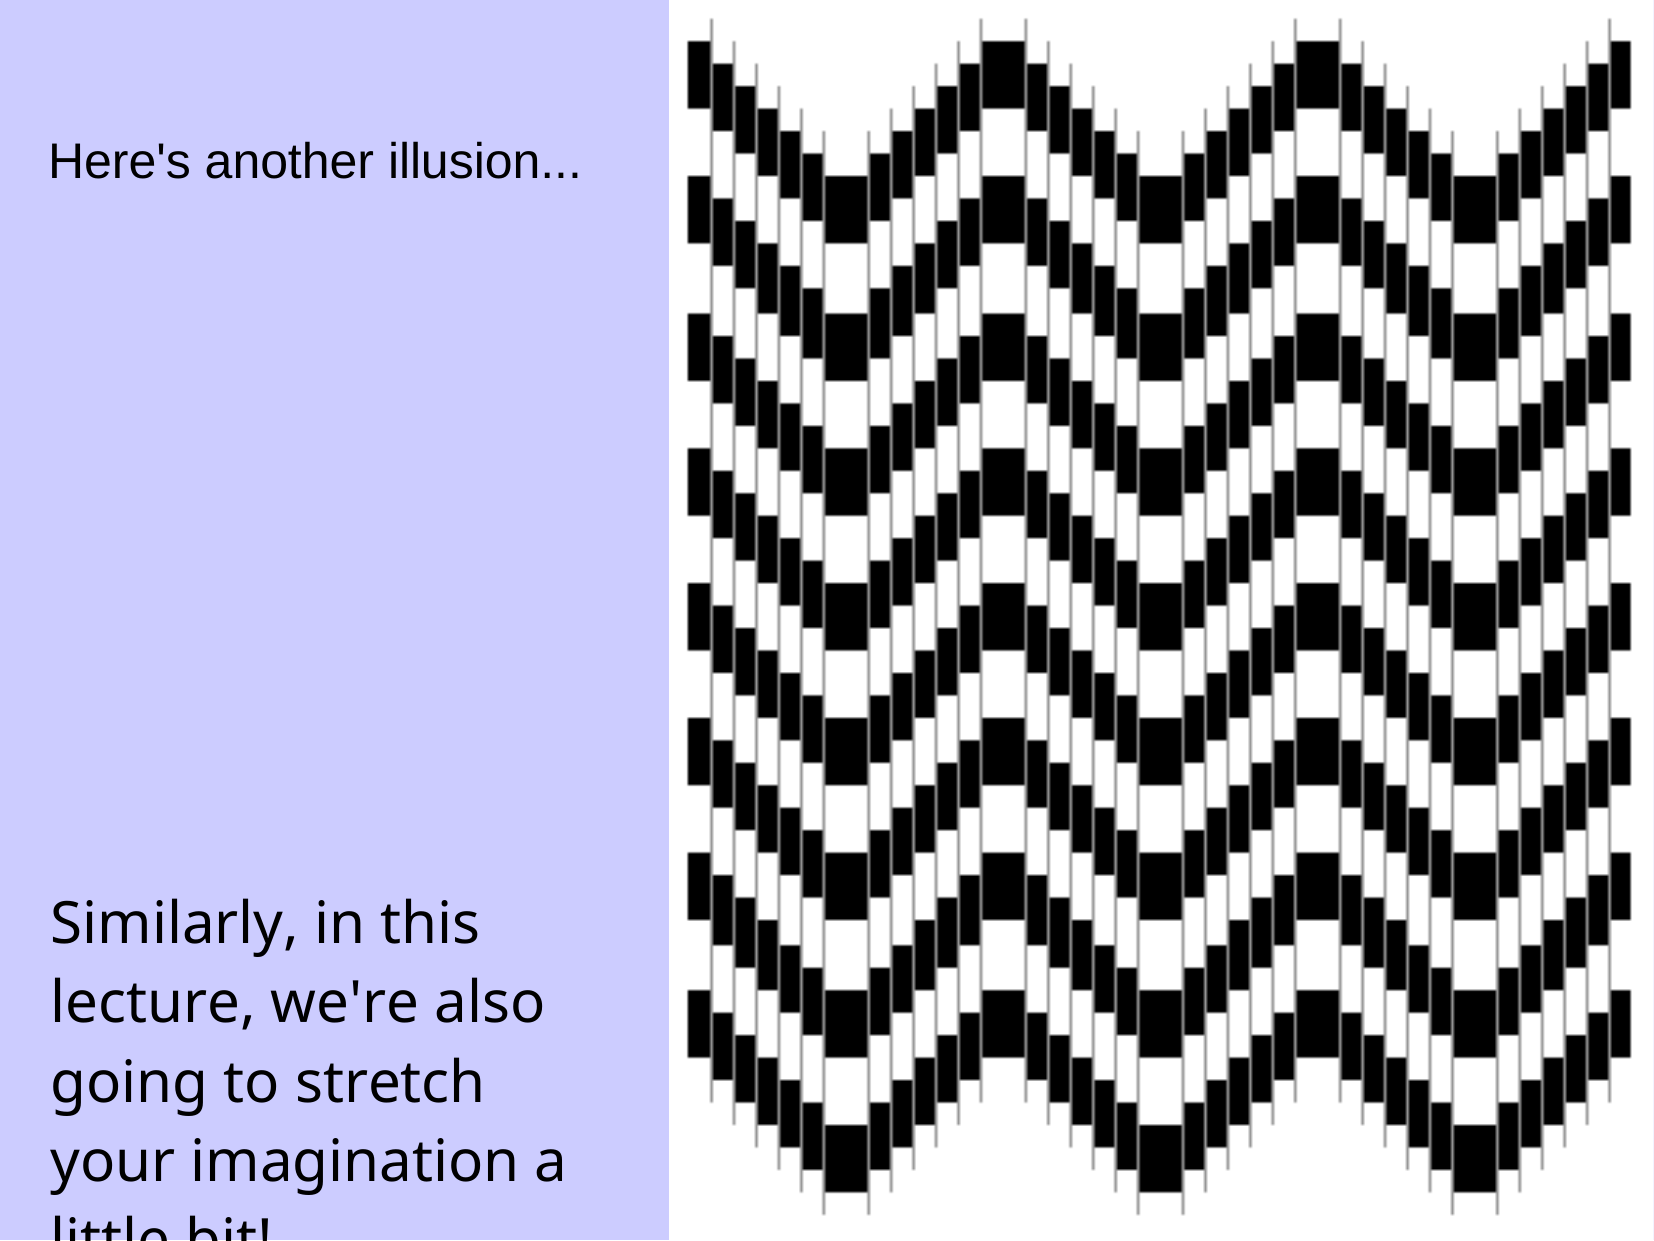

Here's another illusion...
Similarly, in this lecture, we're also going to stretch your imagination a little bit!